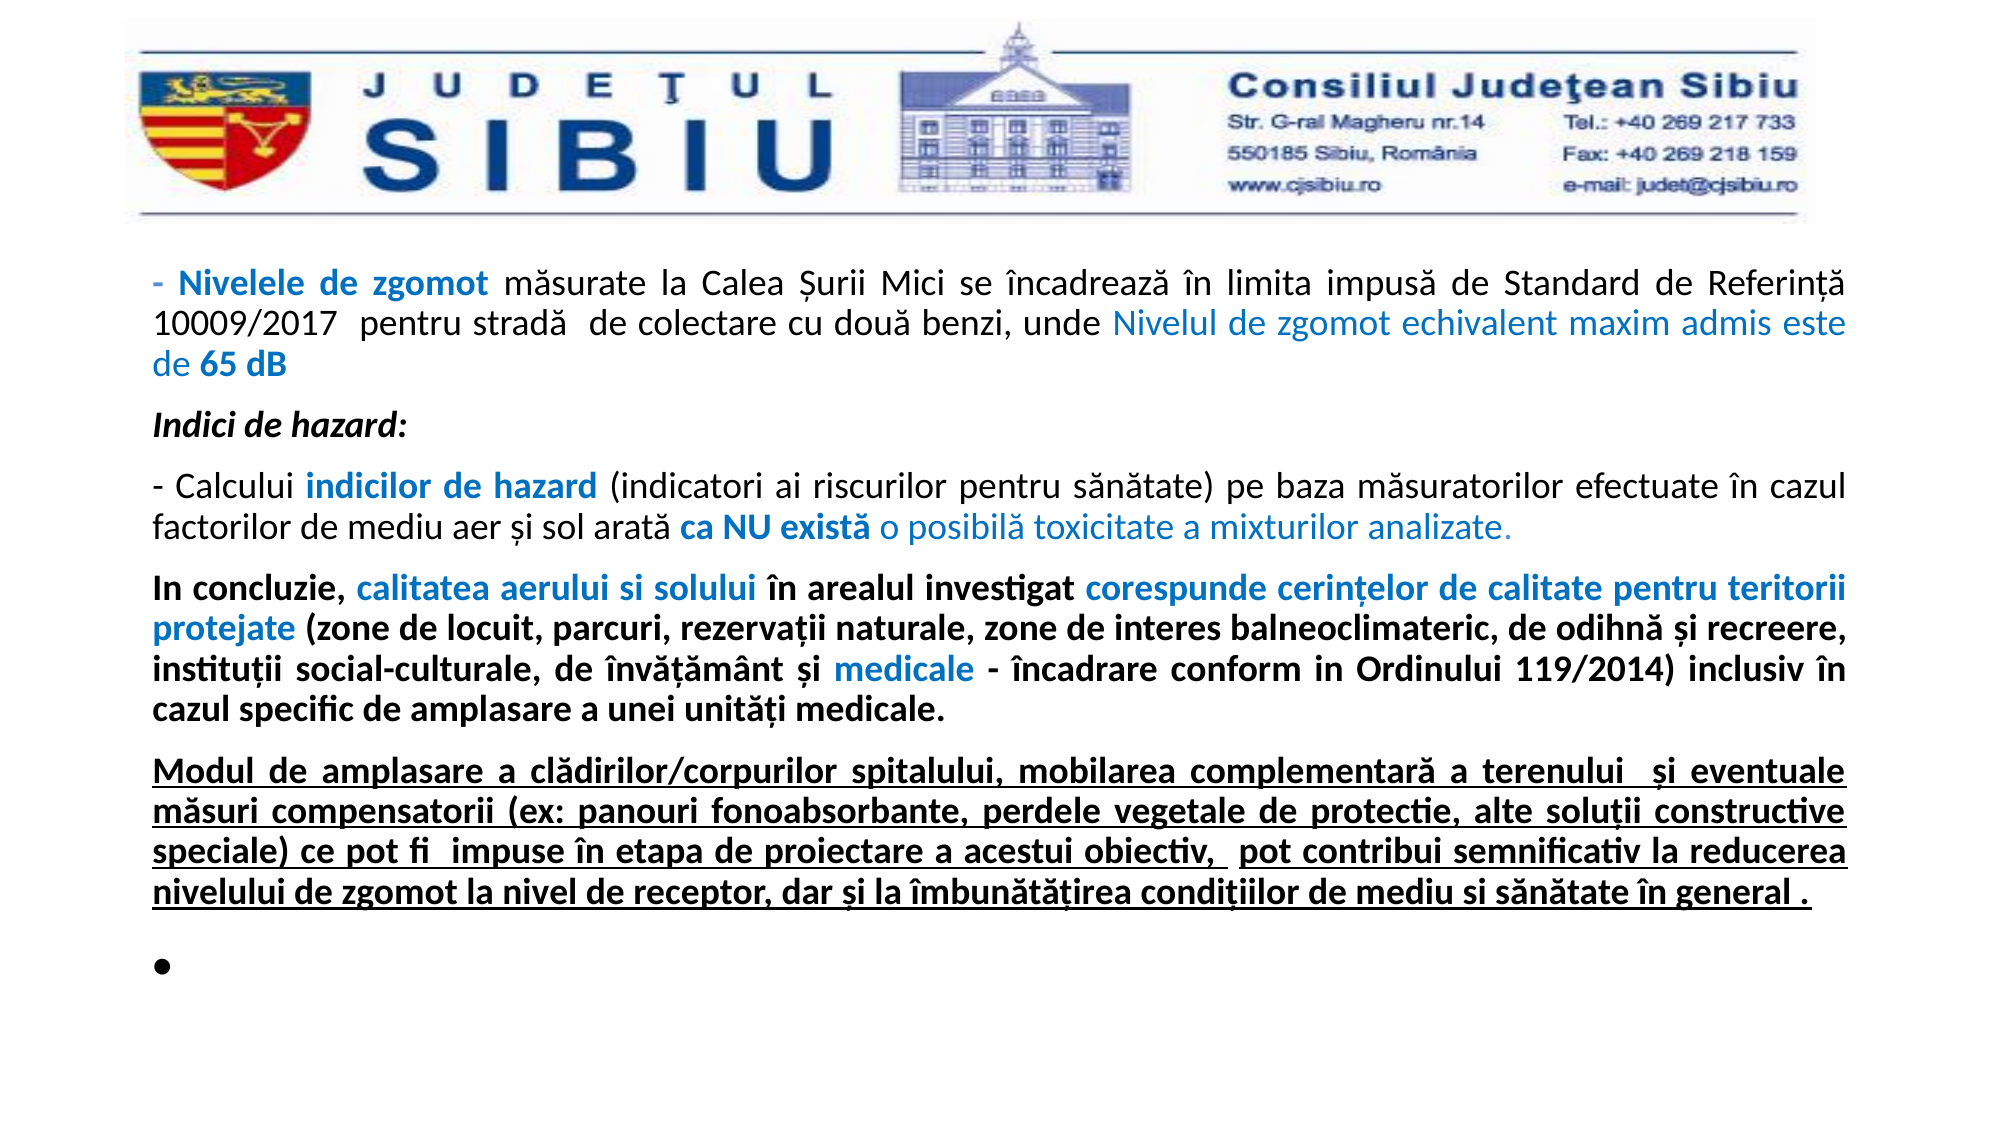

#
- Nivelele de zgomot măsurate la Calea Șurii Mici se încadrează în limita impusă de Standard de Referință 10009/2017 pentru stradă de colectare cu două benzi, unde Nivelul de zgomot echivalent maxim admis este de 65 dB
Indici de hazard:
- Calcului indicilor de hazard (indicatori ai riscurilor pentru sănătate) pe baza măsuratorilor efectuate în cazul factorilor de mediu aer și sol arată ca NU există o posibilă toxicitate a mixturilor analizate.
In concluzie, calitatea aerului si solului în arealul investigat corespunde cerințelor de calitate pentru teritorii protejate (zone de locuit, parcuri, rezervaţii naturale, zone de interes balneoclimateric, de odihnă şi recreere, instituţii social-culturale, de învăţământ şi medicale - încadrare conform in Ordinului 119/2014) inclusiv în cazul specific de amplasare a unei unități medicale.
Modul de amplasare a clădirilor/corpurilor spitalului, mobilarea complementară a terenului și eventuale măsuri compensatorii (ex: panouri fonoabsorbante, perdele vegetale de protectie, alte soluții constructive speciale) ce pot fi impuse în etapa de proiectare a acestui obiectiv, pot contribui semnificativ la reducerea nivelului de zgomot la nivel de receptor, dar și la îmbunătățirea condițiilor de mediu si sănătate în general .